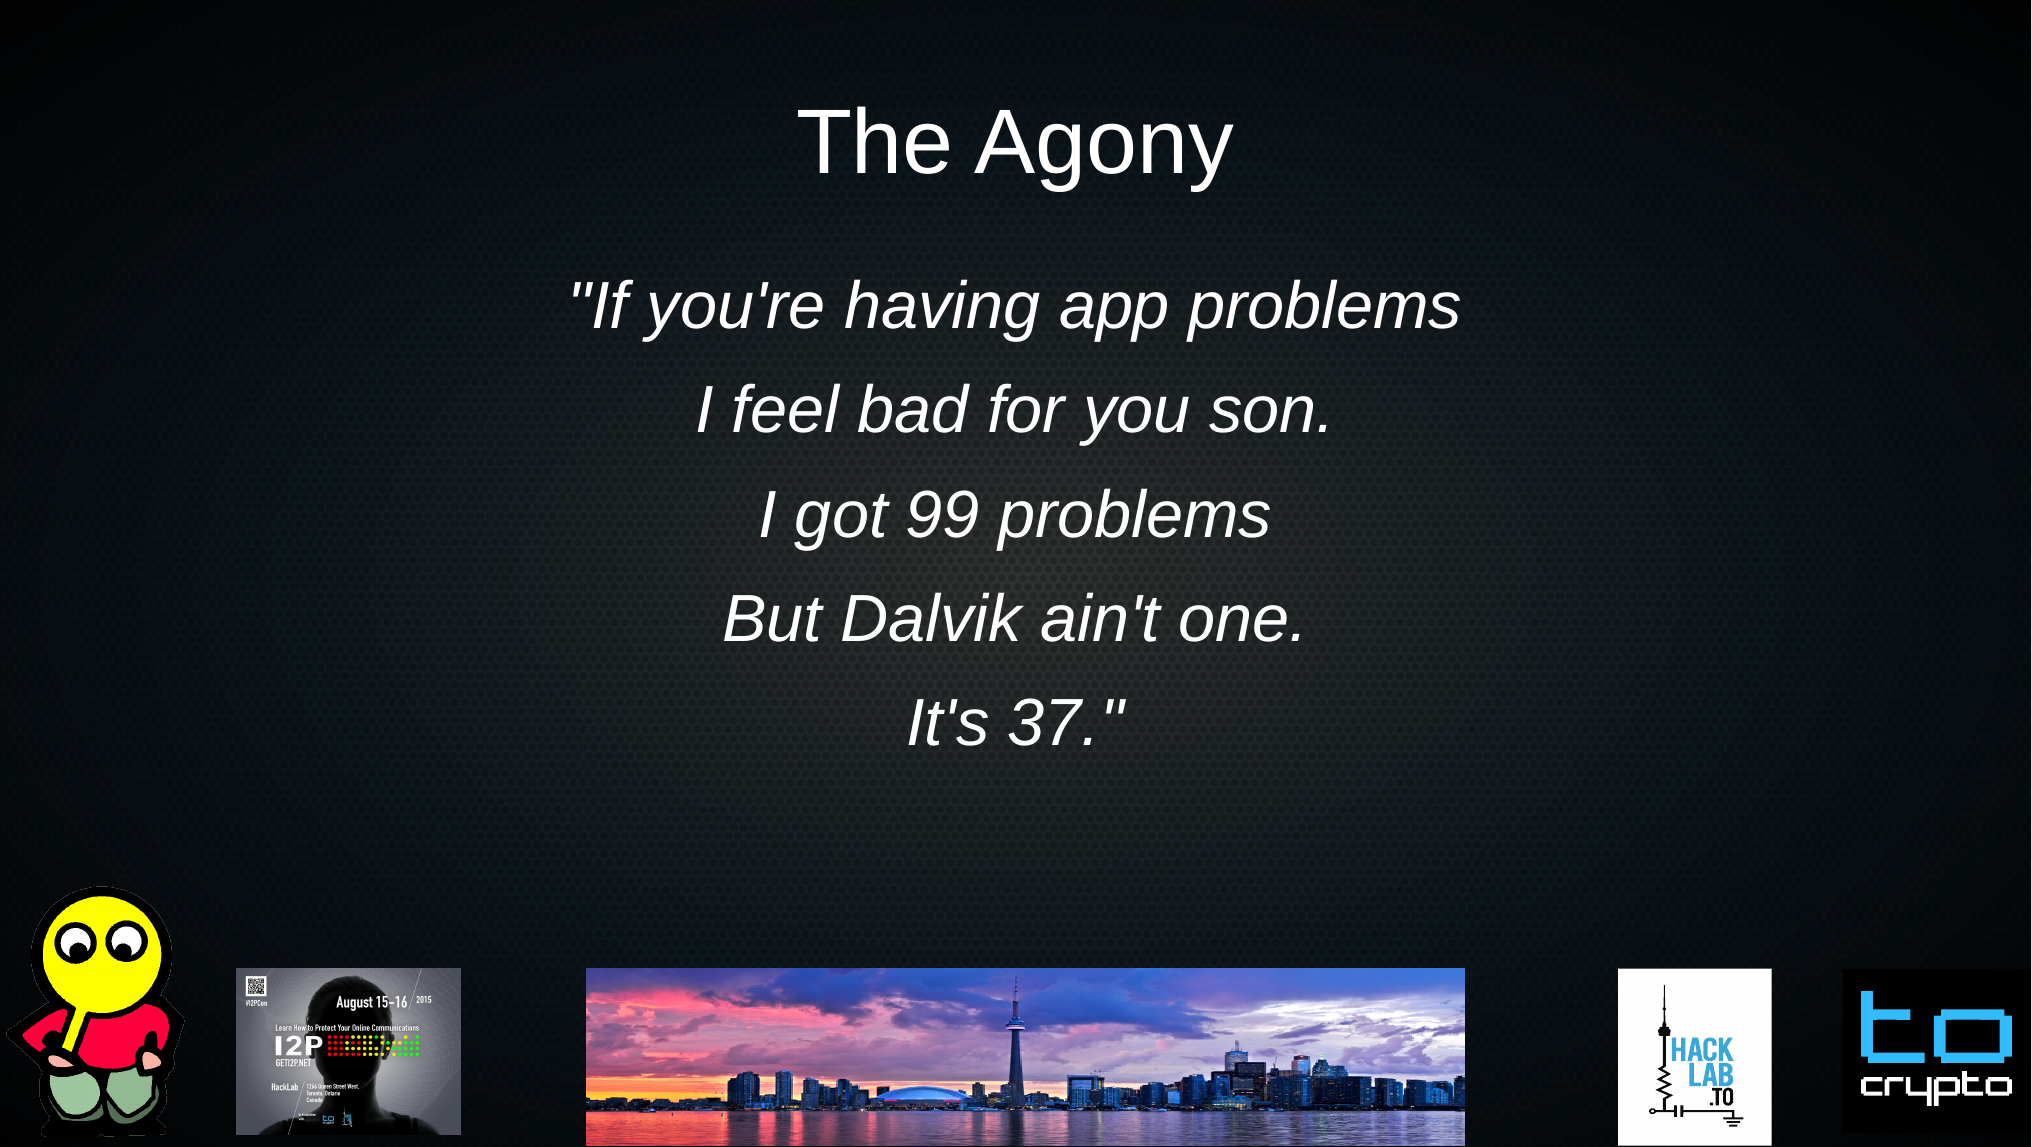

# The Agony
"If you're having app problems
I feel bad for you son.
I got 99 problems
But Dalvik ain't one.
It's 37."
13